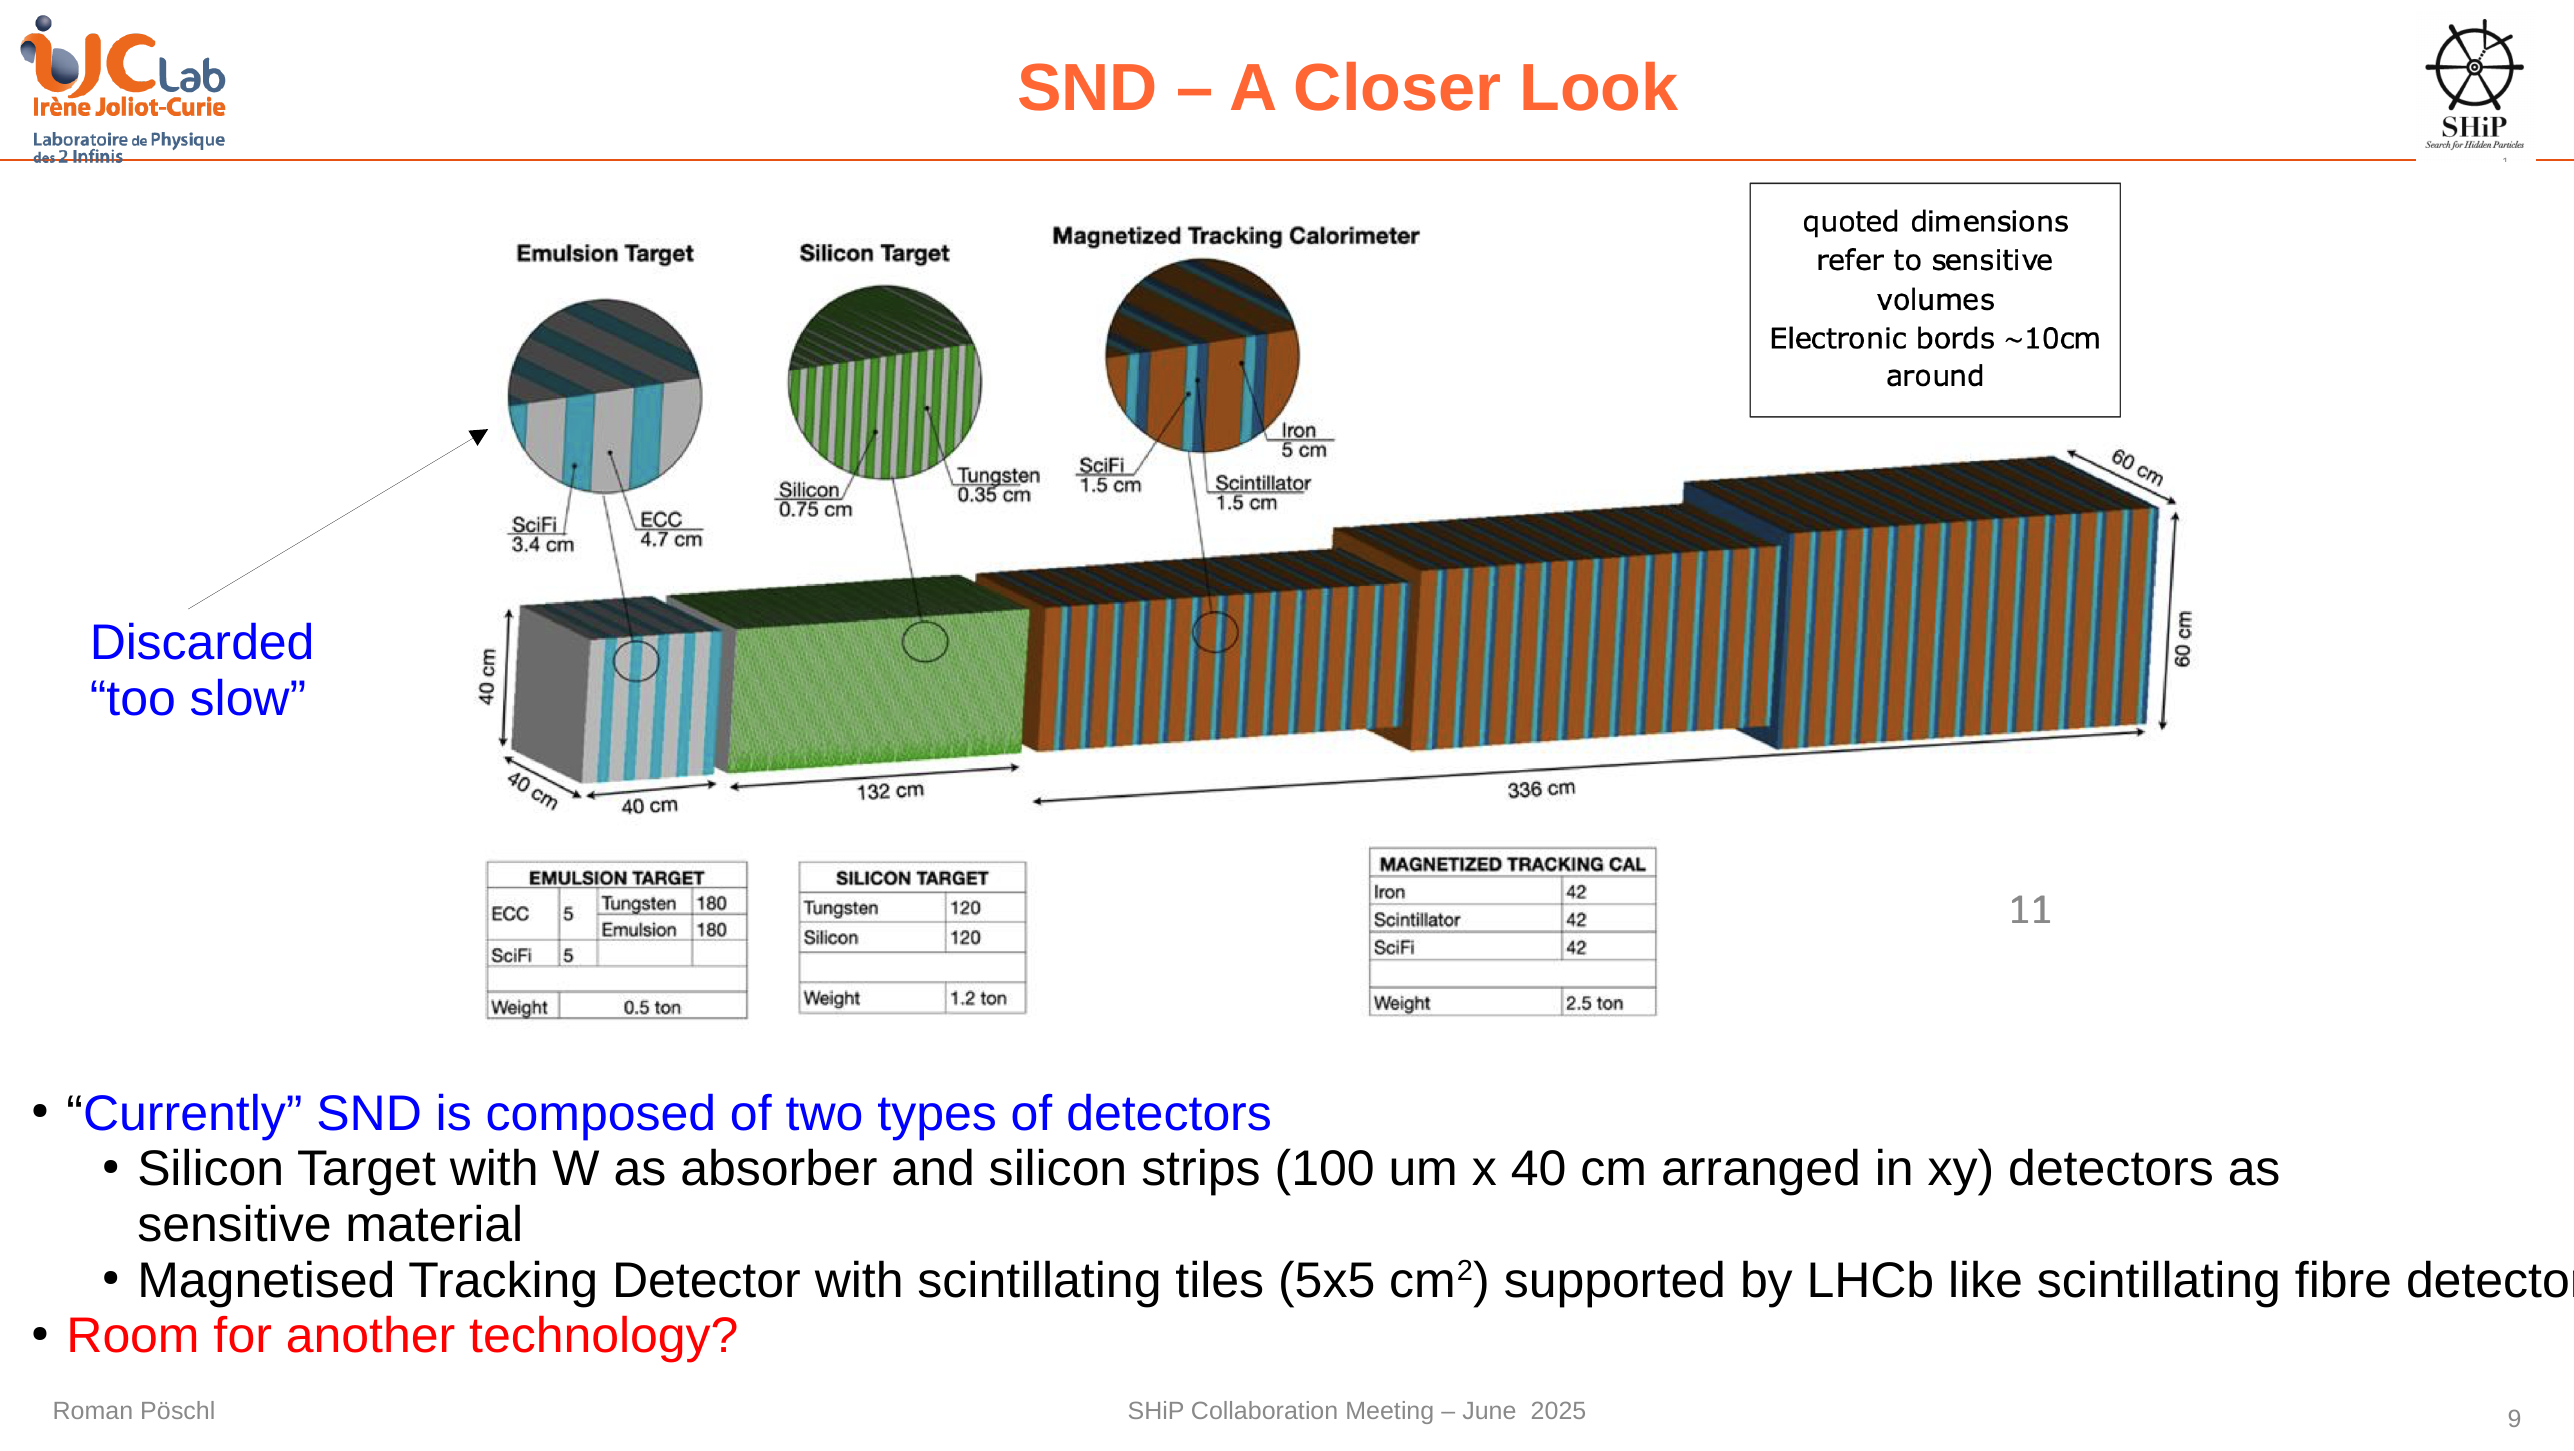

# SND – A Closer Look
Discarded
“too slow”
“Currently” SND is composed of two types of detectors
Silicon Target with W as absorber and silicon strips (100 um x 40 cm arranged in xy) detectors as
sensitive material
Magnetised Tracking Detector with scintillating tiles (5x5 cm2) supported by LHCb like scintillating fibre detector
Room for another technology?